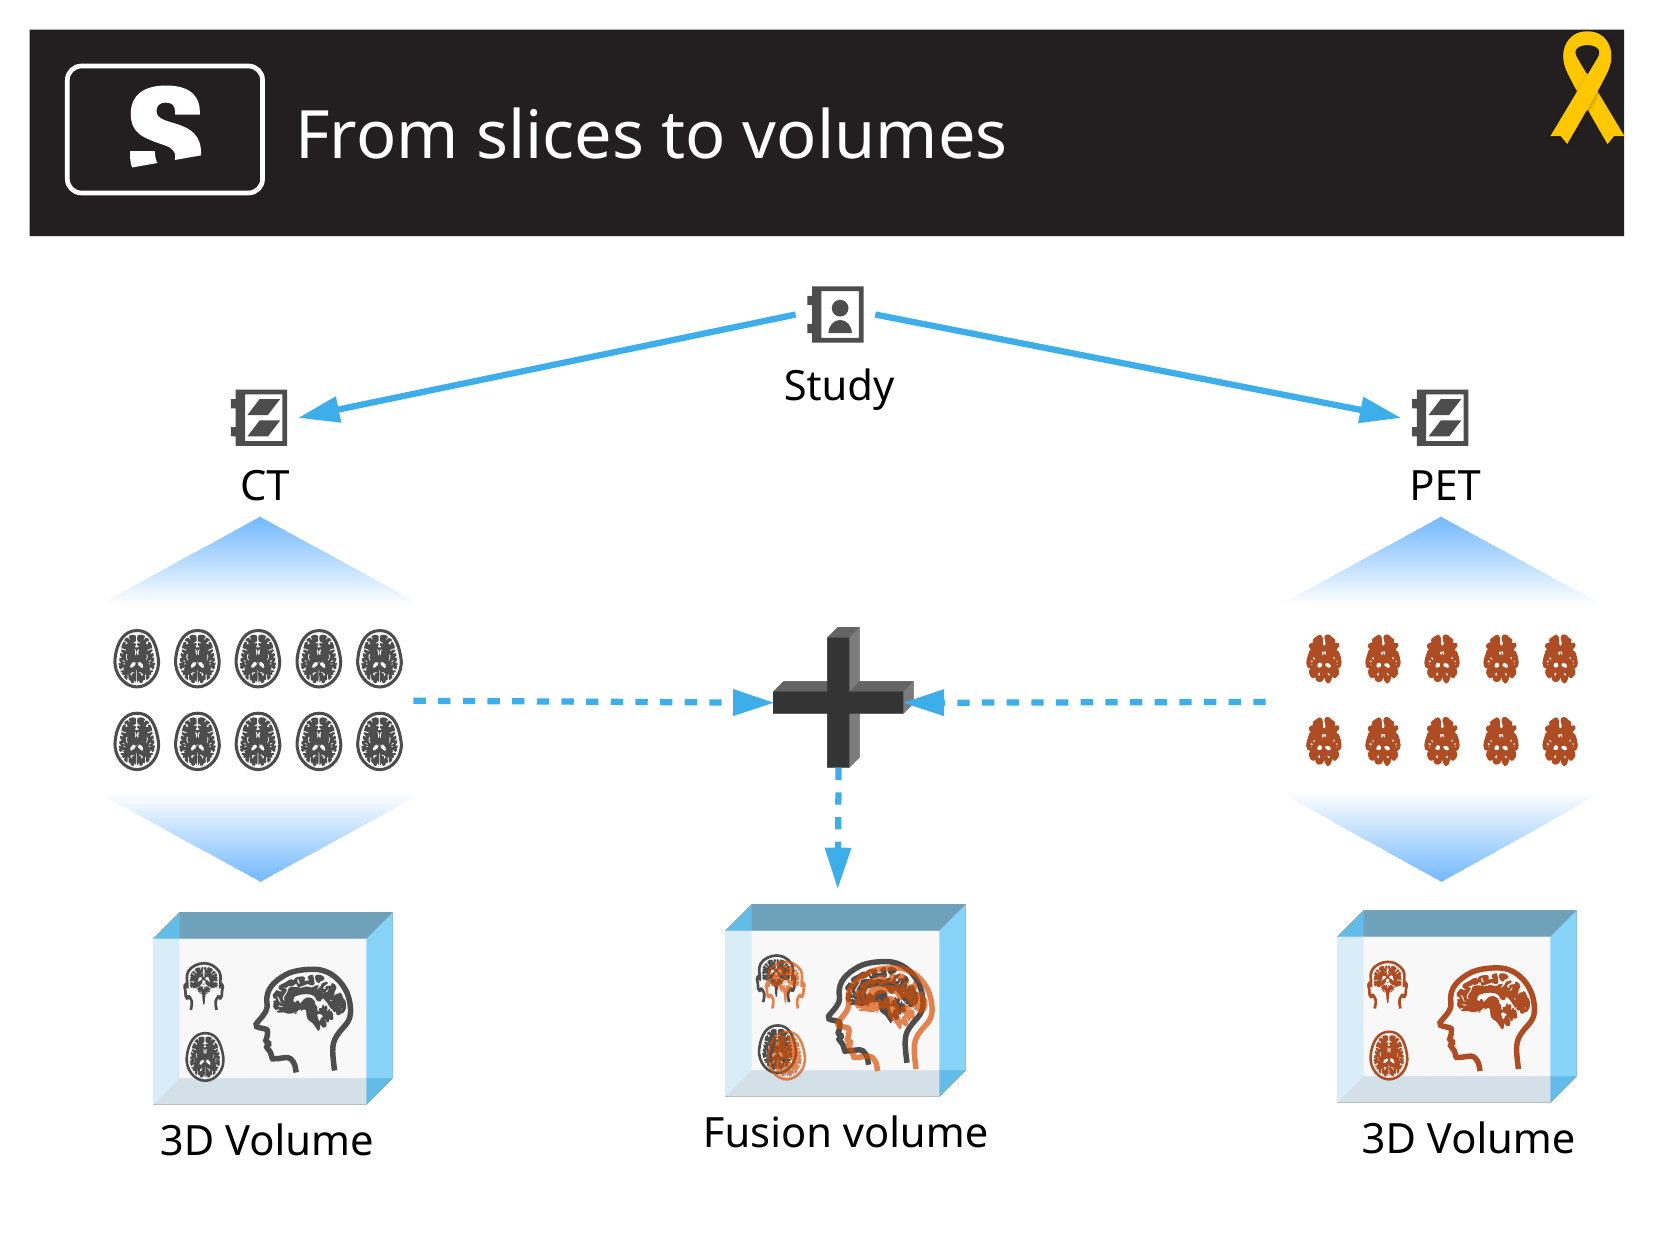

# From slices to volumes
Study
CT
PET
Fusion volume
3D Volume
3D Volume